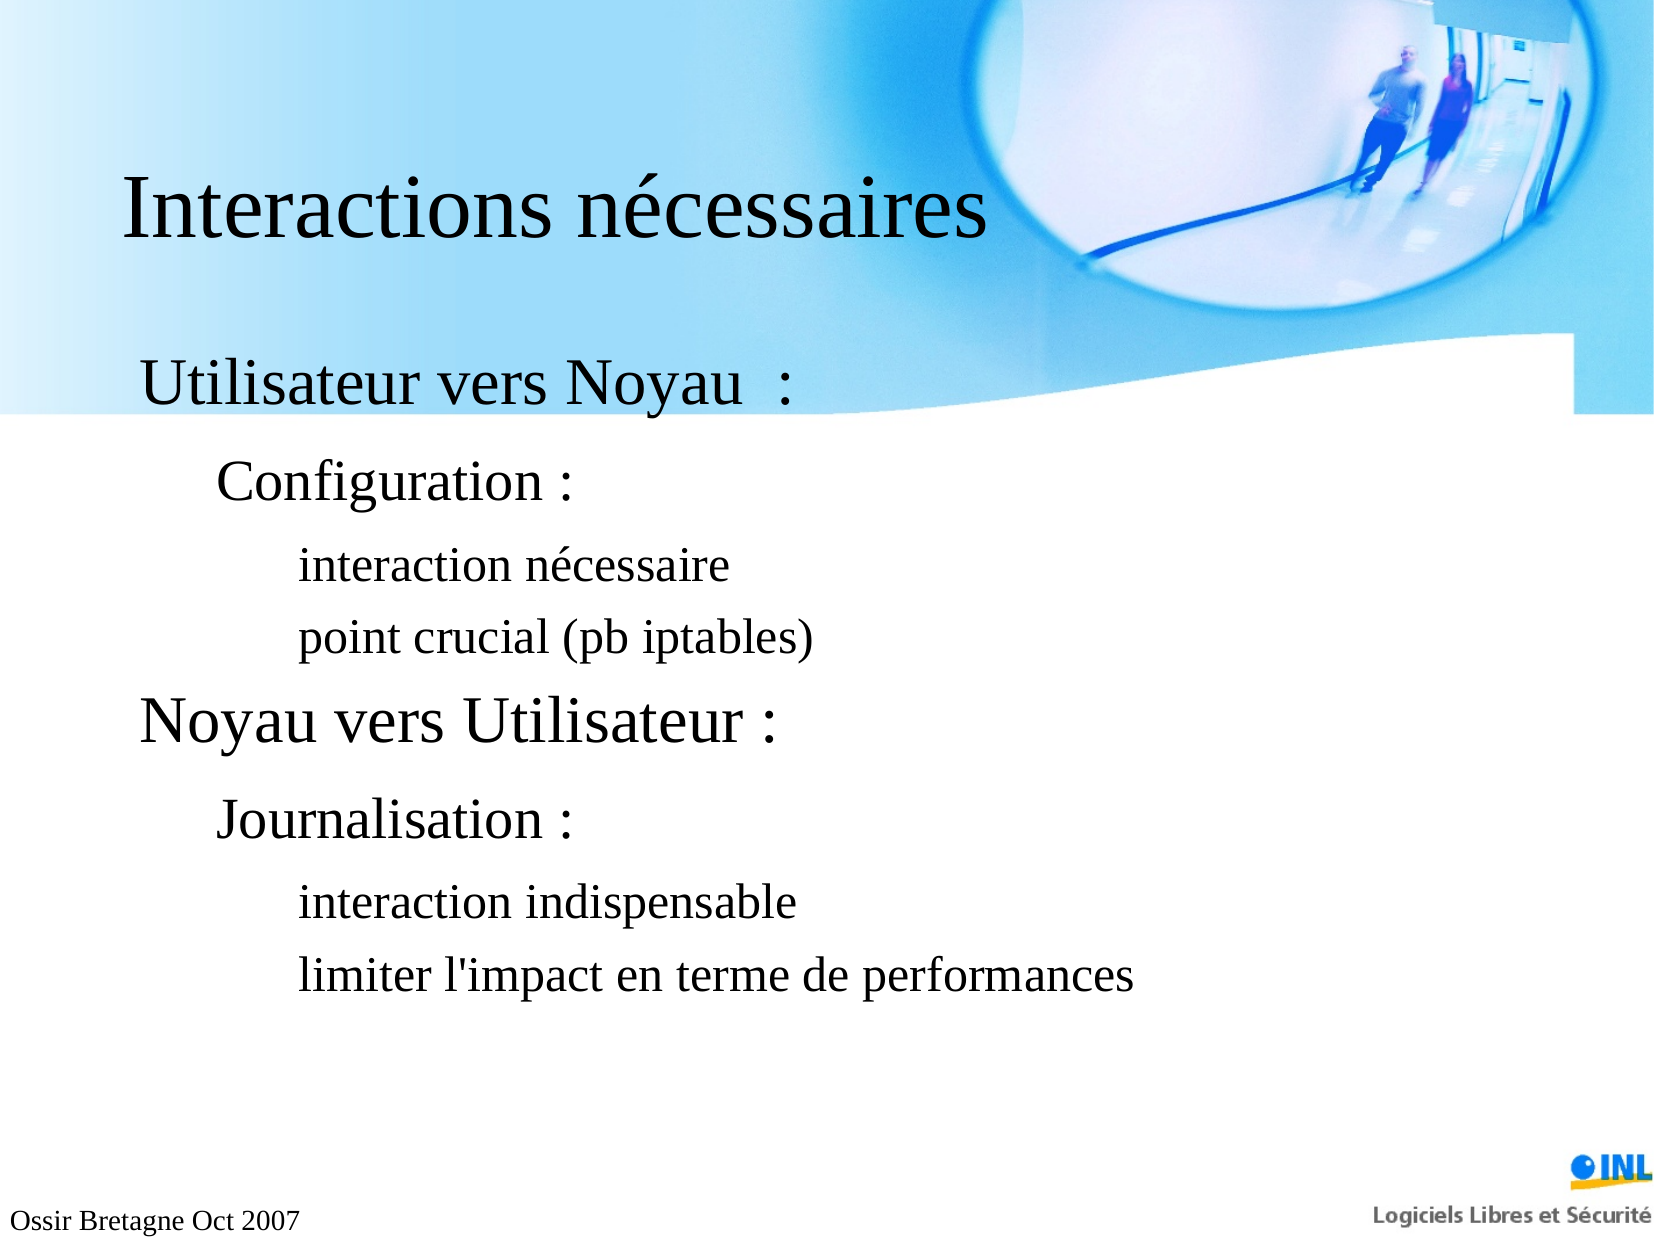

# Interactions nécessaires
Utilisateur vers Noyau :
Configuration :
interaction nécessaire
point crucial (pb iptables)
Noyau vers Utilisateur :
Journalisation :
interaction indispensable
limiter l'impact en terme de performances